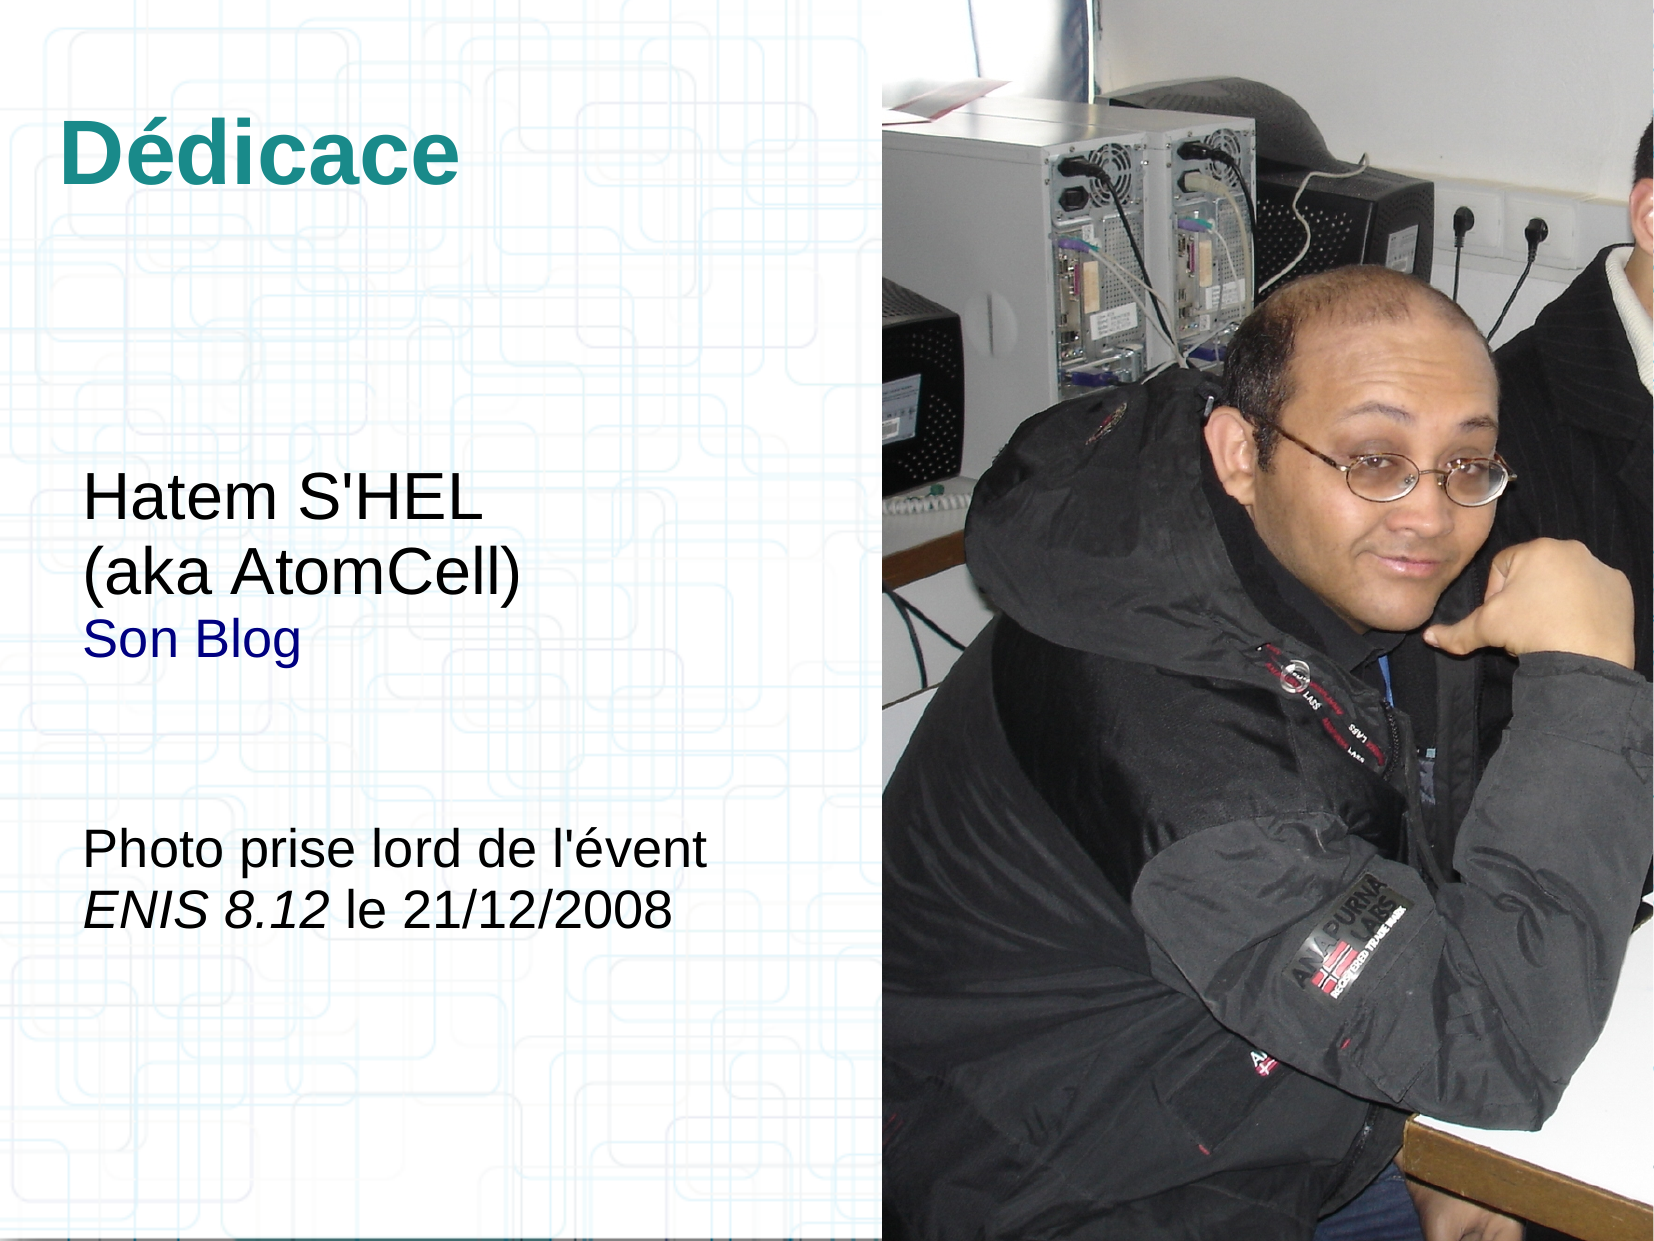

# Dédicace
Hatem S'HEL
(aka AtomCell)
Son Blog
Photo prise lord de l'évent
ENIS 8.12 le 21/12/2008